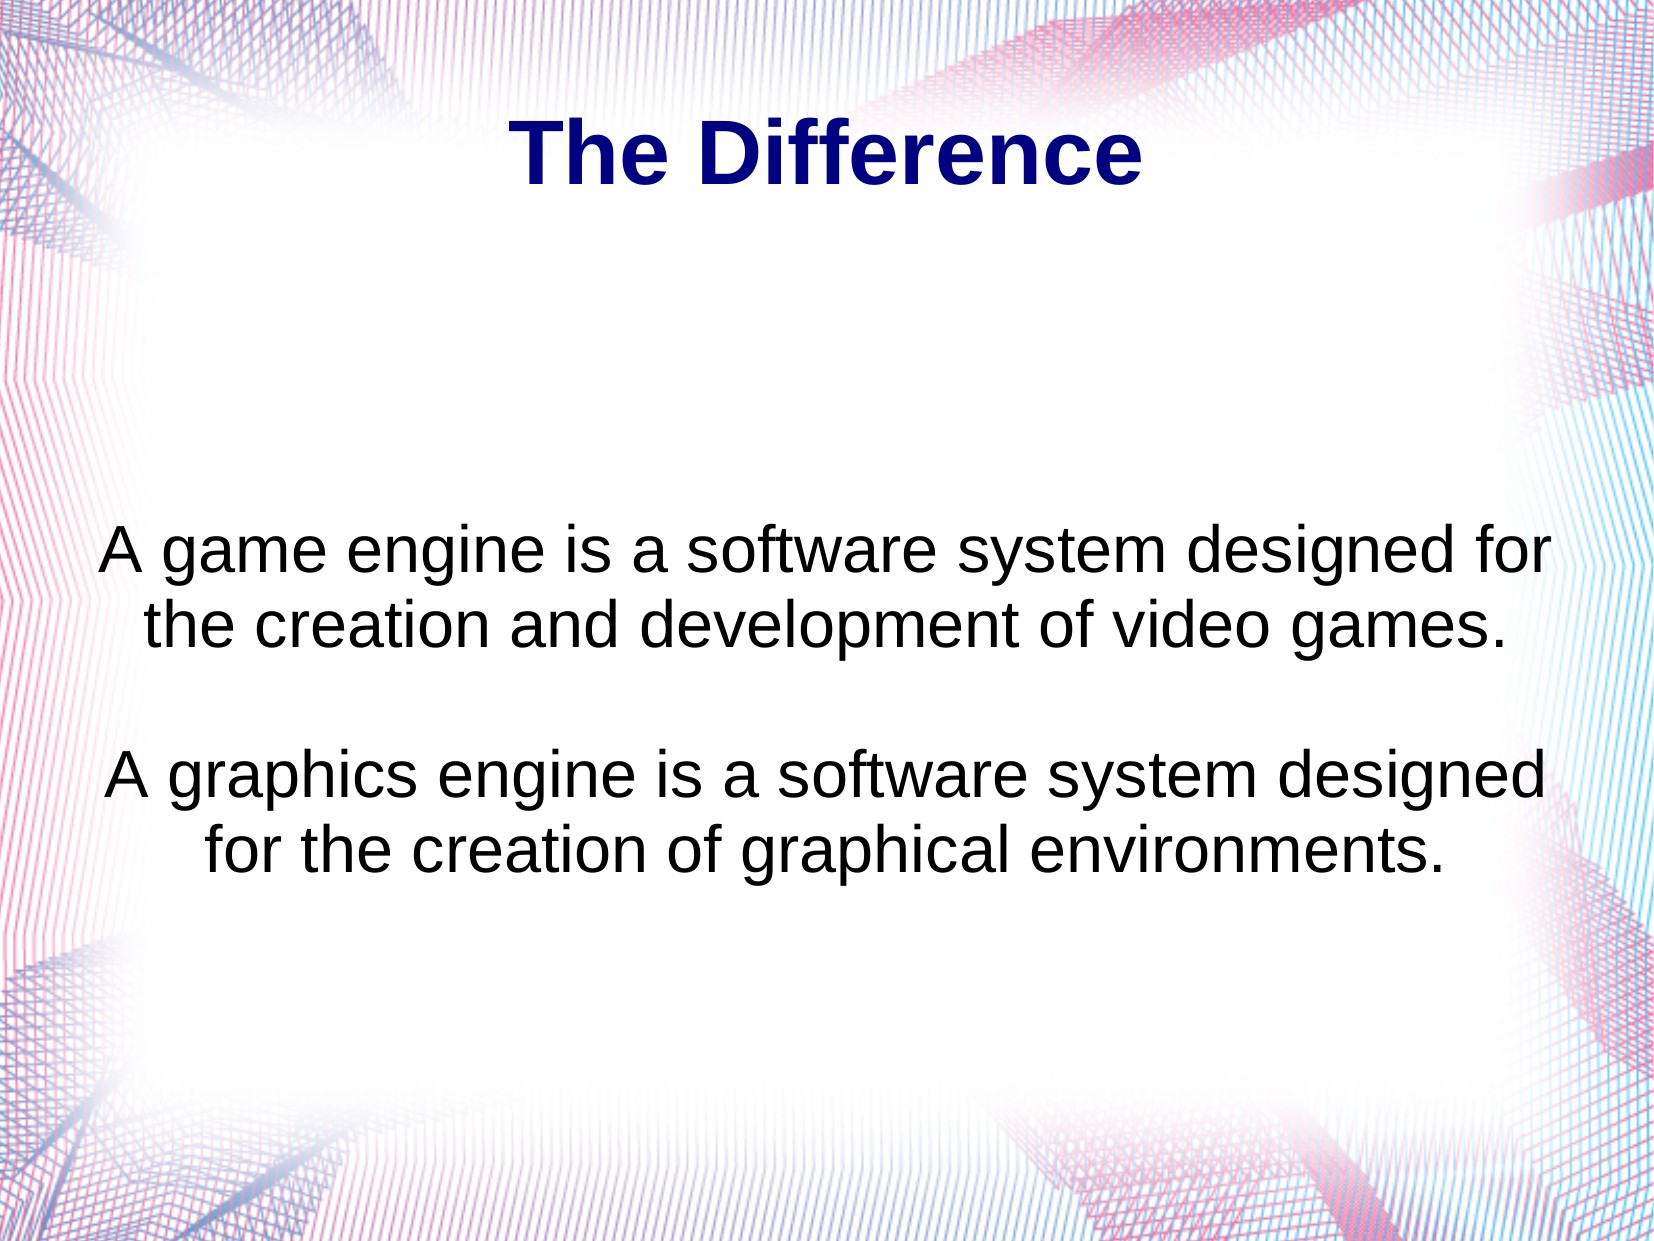

# The Difference
A game engine is a software system designed for the creation and development of video games.
A graphics engine is a software system designed for the creation of graphical environments.